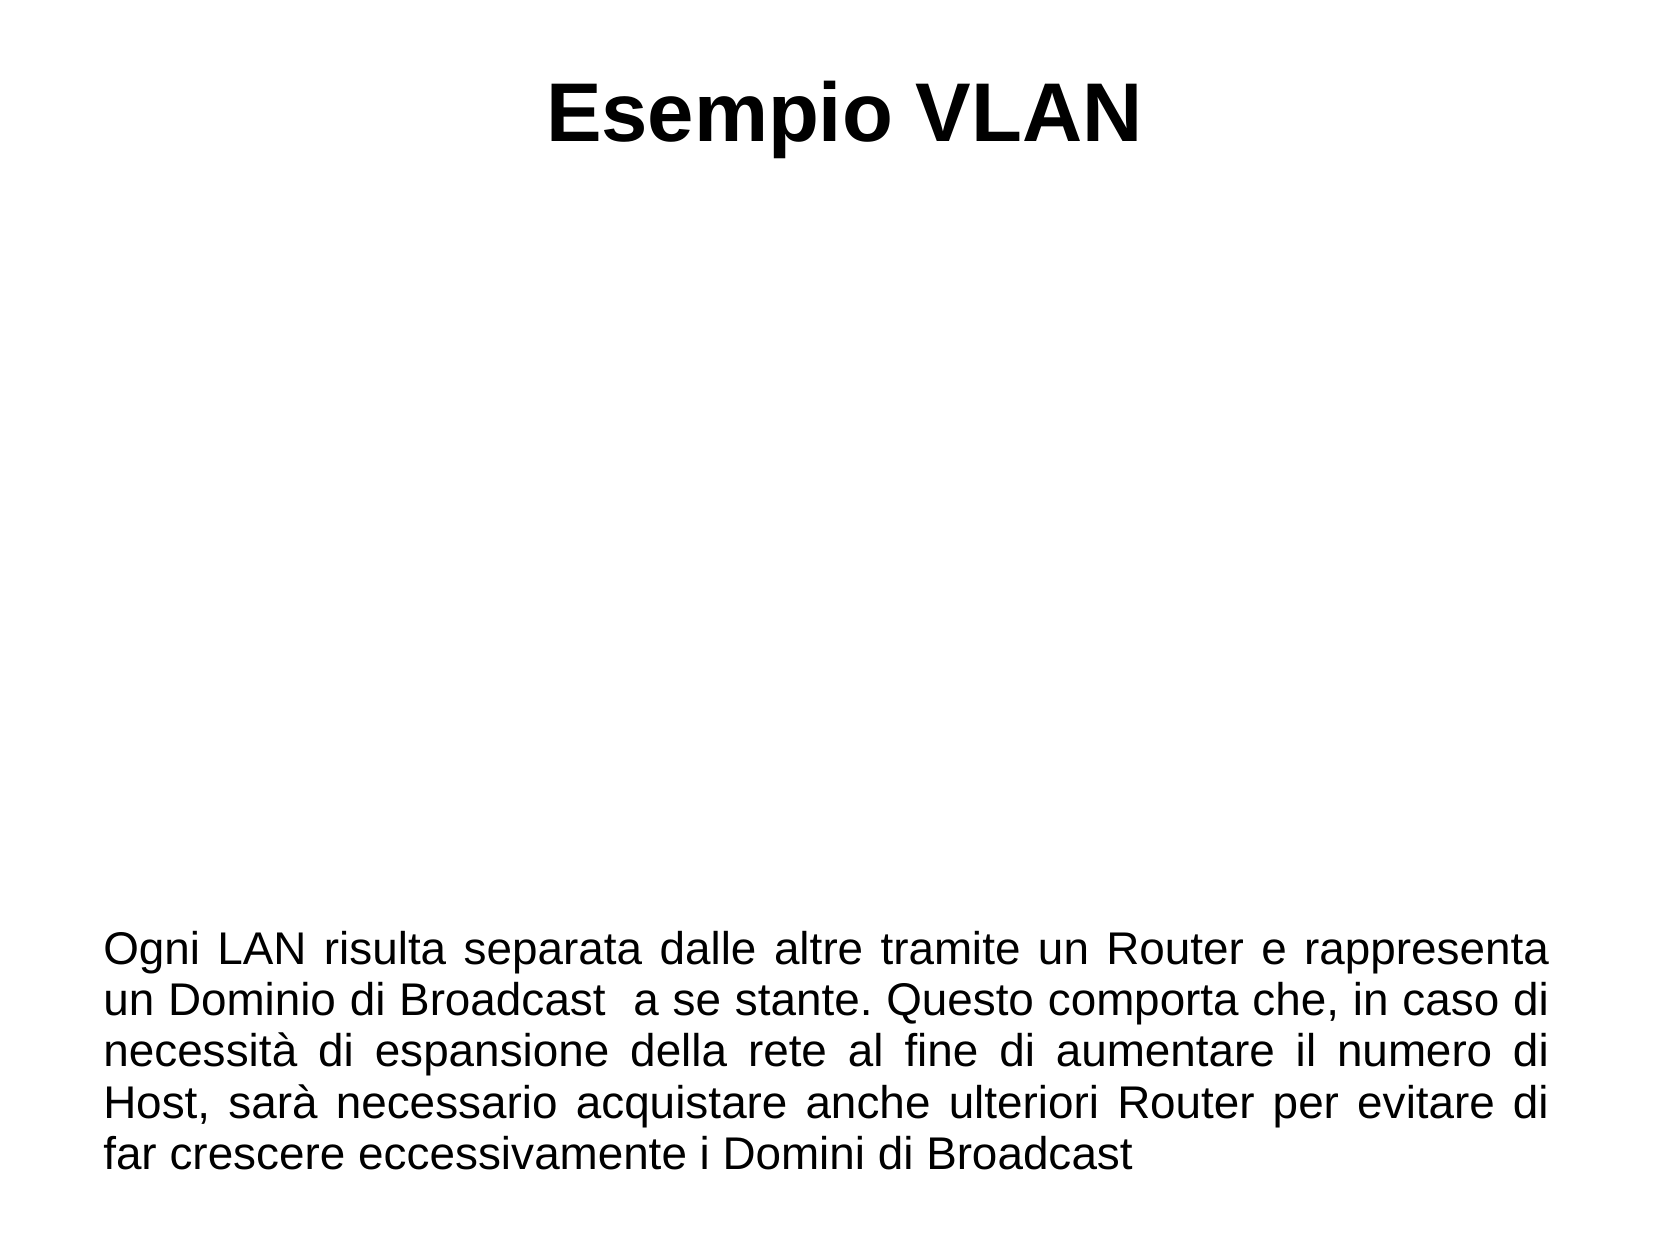

Esempio VLAN
Ogni LAN risulta separata dalle altre tramite un Router e rappresenta un Dominio di Broadcast a se stante. Questo comporta che, in caso di necessità di espansione della rete al fine di aumentare il numero di Host, sarà necessario acquistare anche ulteriori Router per evitare di far crescere eccessivamente i Domini di Broadcast